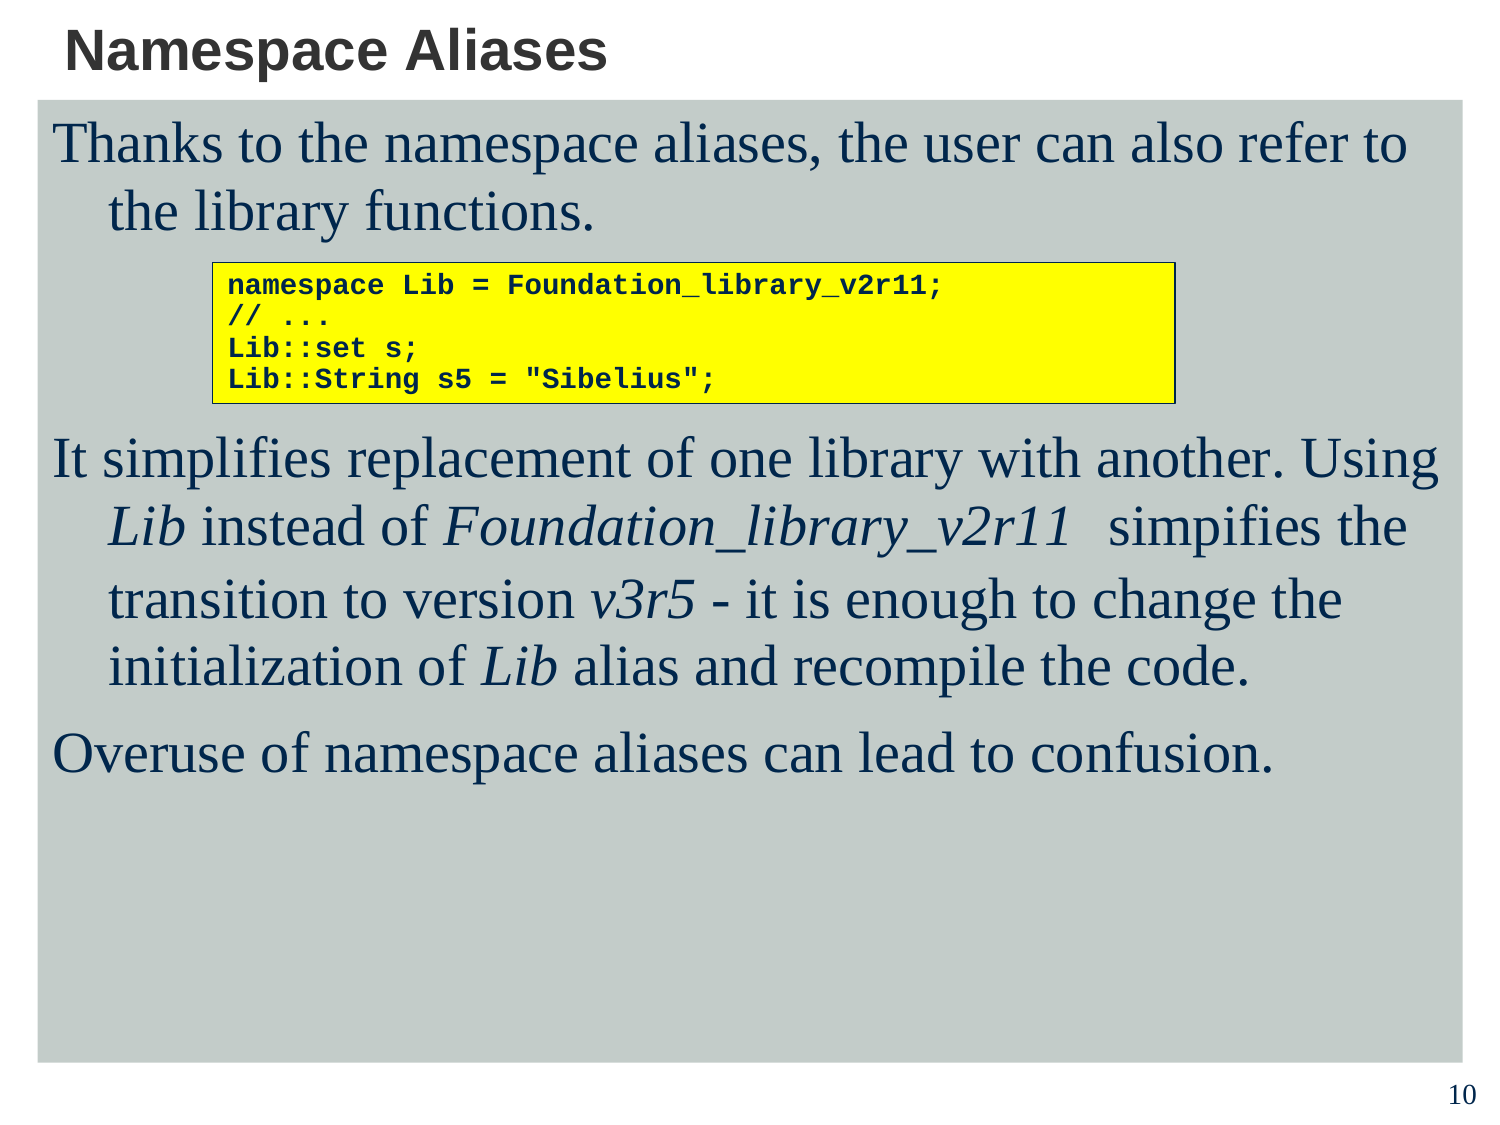

# Namespace Aliases
Thanks to the namespace aliases, the user can also refer to the library functions.
It simplifies replacement of one library with another. Using Lib instead of Foundation_library_v2r11 simpifies the transition to version v3r5 - it is enough to change the initialization of Lib alias and recompile the code.
Overuse of namespace aliases can lead to confusion.
namespace Lib = Foundation_library_v2r11;
// ...
Lib::set s;
Lib::String s5 = "Sibelius";